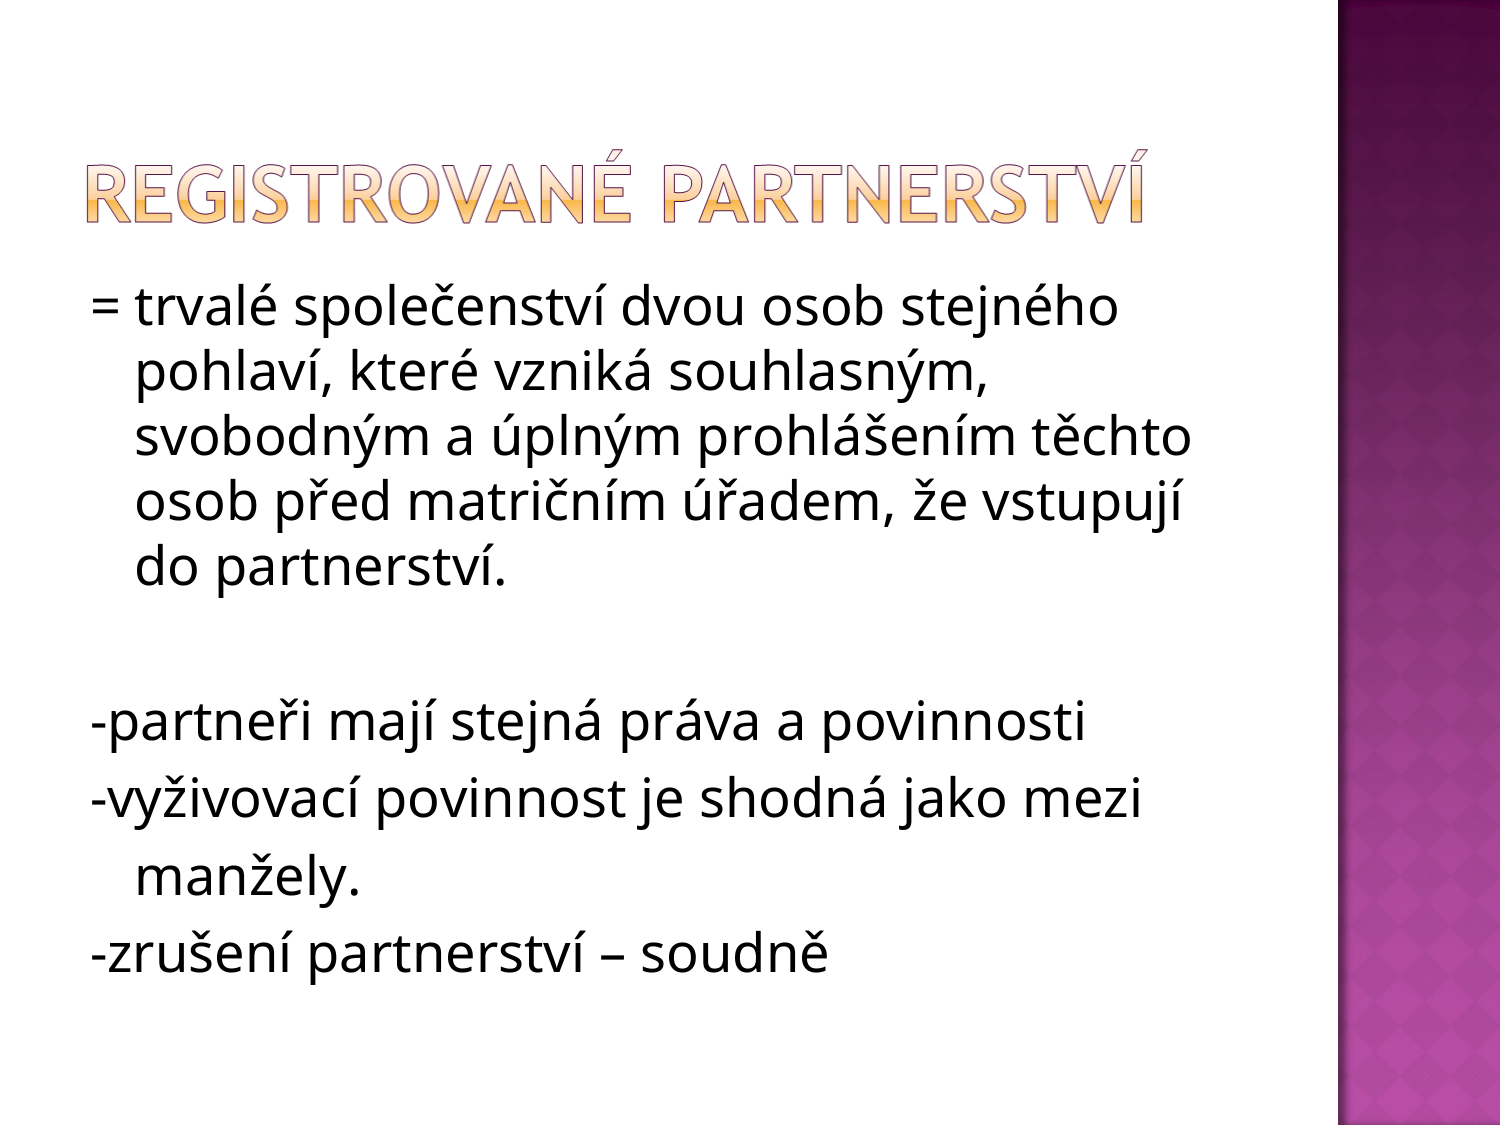

# = trvalé společenství dvou osob stejného pohlaví, které vzniká souhlasným, svobodným a úplným prohlášením těchto osob před matričním úřadem, že vstupují do partnerství.
-partneři mají stejná práva a povinnosti
-vyživovací povinnost je shodná jako mezi
	manžely.
-zrušení partnerství – soudně